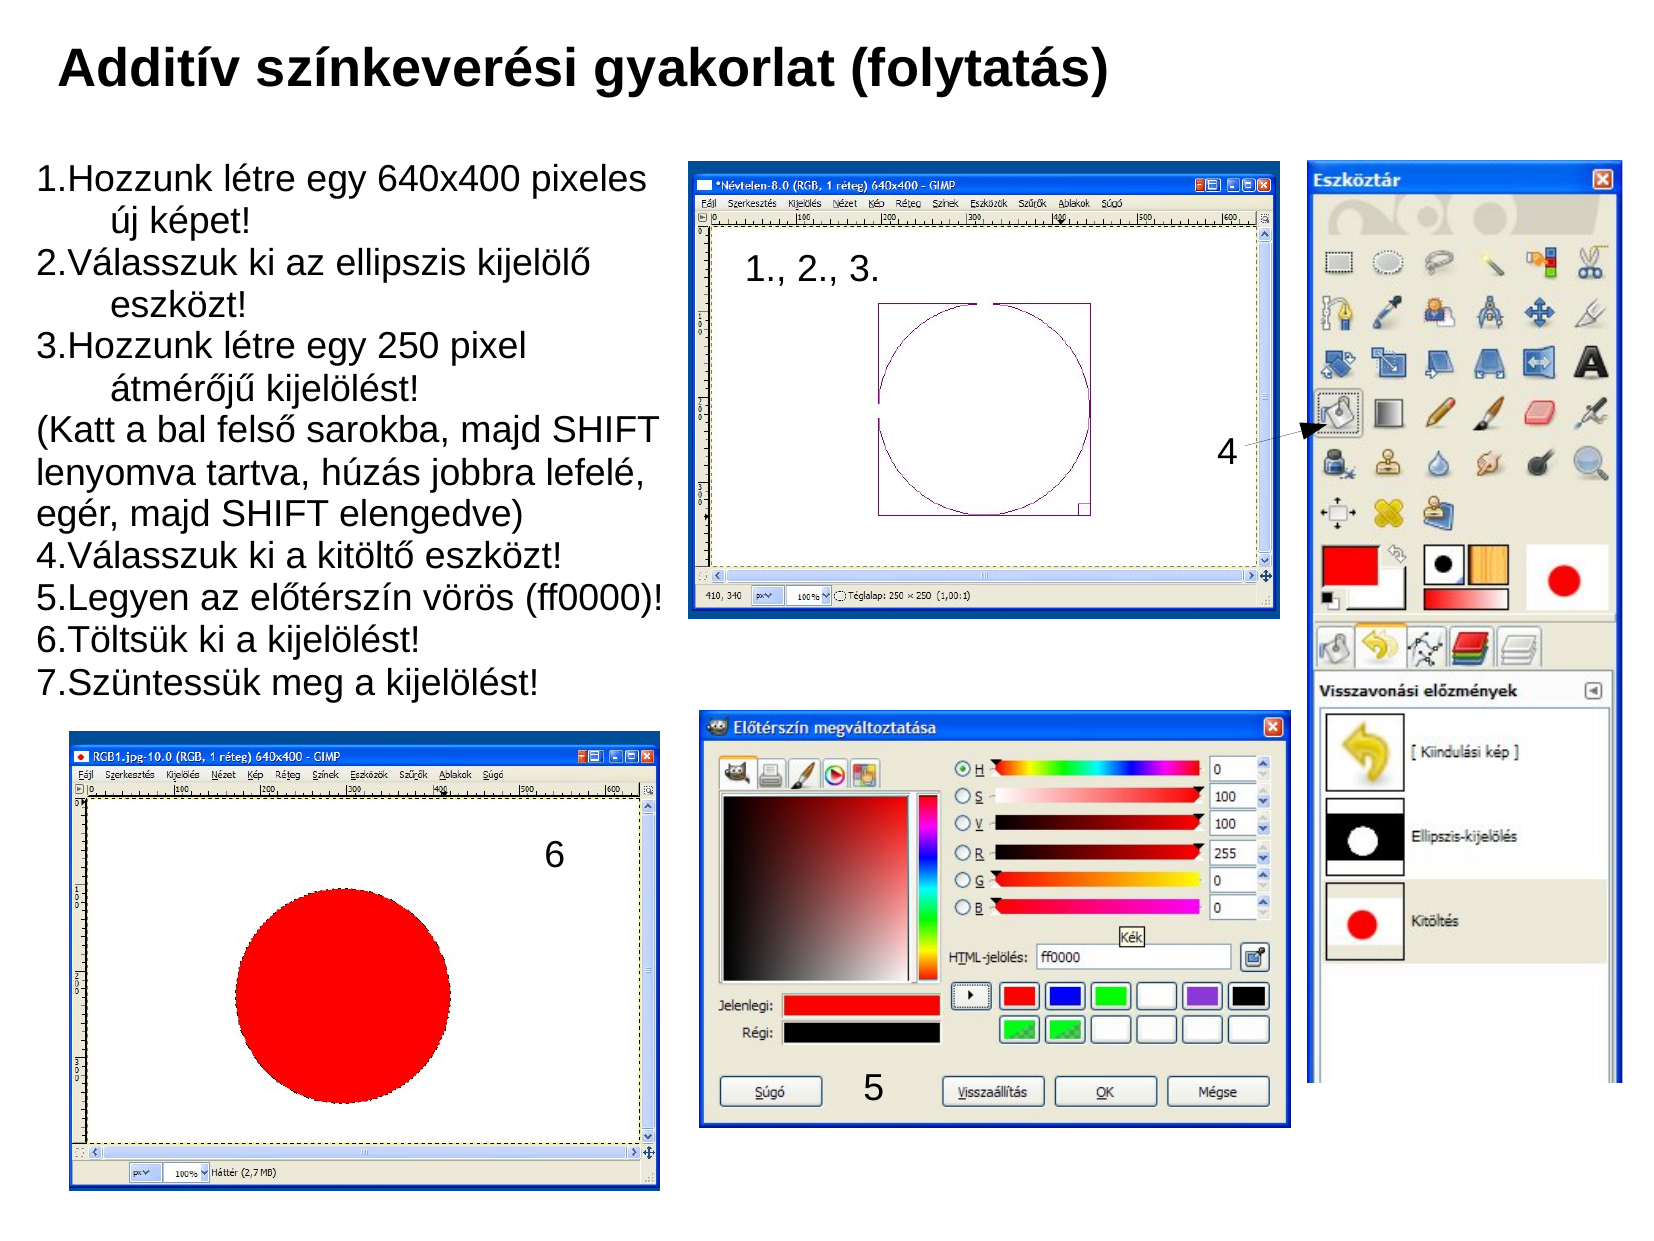

Additív színkeverési gyakorlat (folytatás)
Hozzunk létre egy 640x400 pixeles 	új képet!
Válasszuk ki az ellipszis kijelölő 		eszközt!
Hozzunk létre egy 250 pixel
 	átmérőjű kijelölést!
(Katt a bal felső sarokba, majd SHIFT
lenyomva tartva, húzás jobbra lefelé,
egér, majd SHIFT elengedve)
Válasszuk ki a kitöltő eszközt!
Legyen az előtérszín vörös (ff0000)!
Töltsük ki a kijelölést!
Szüntessük meg a kijelölést!
1., 2., 3.
4
6
5